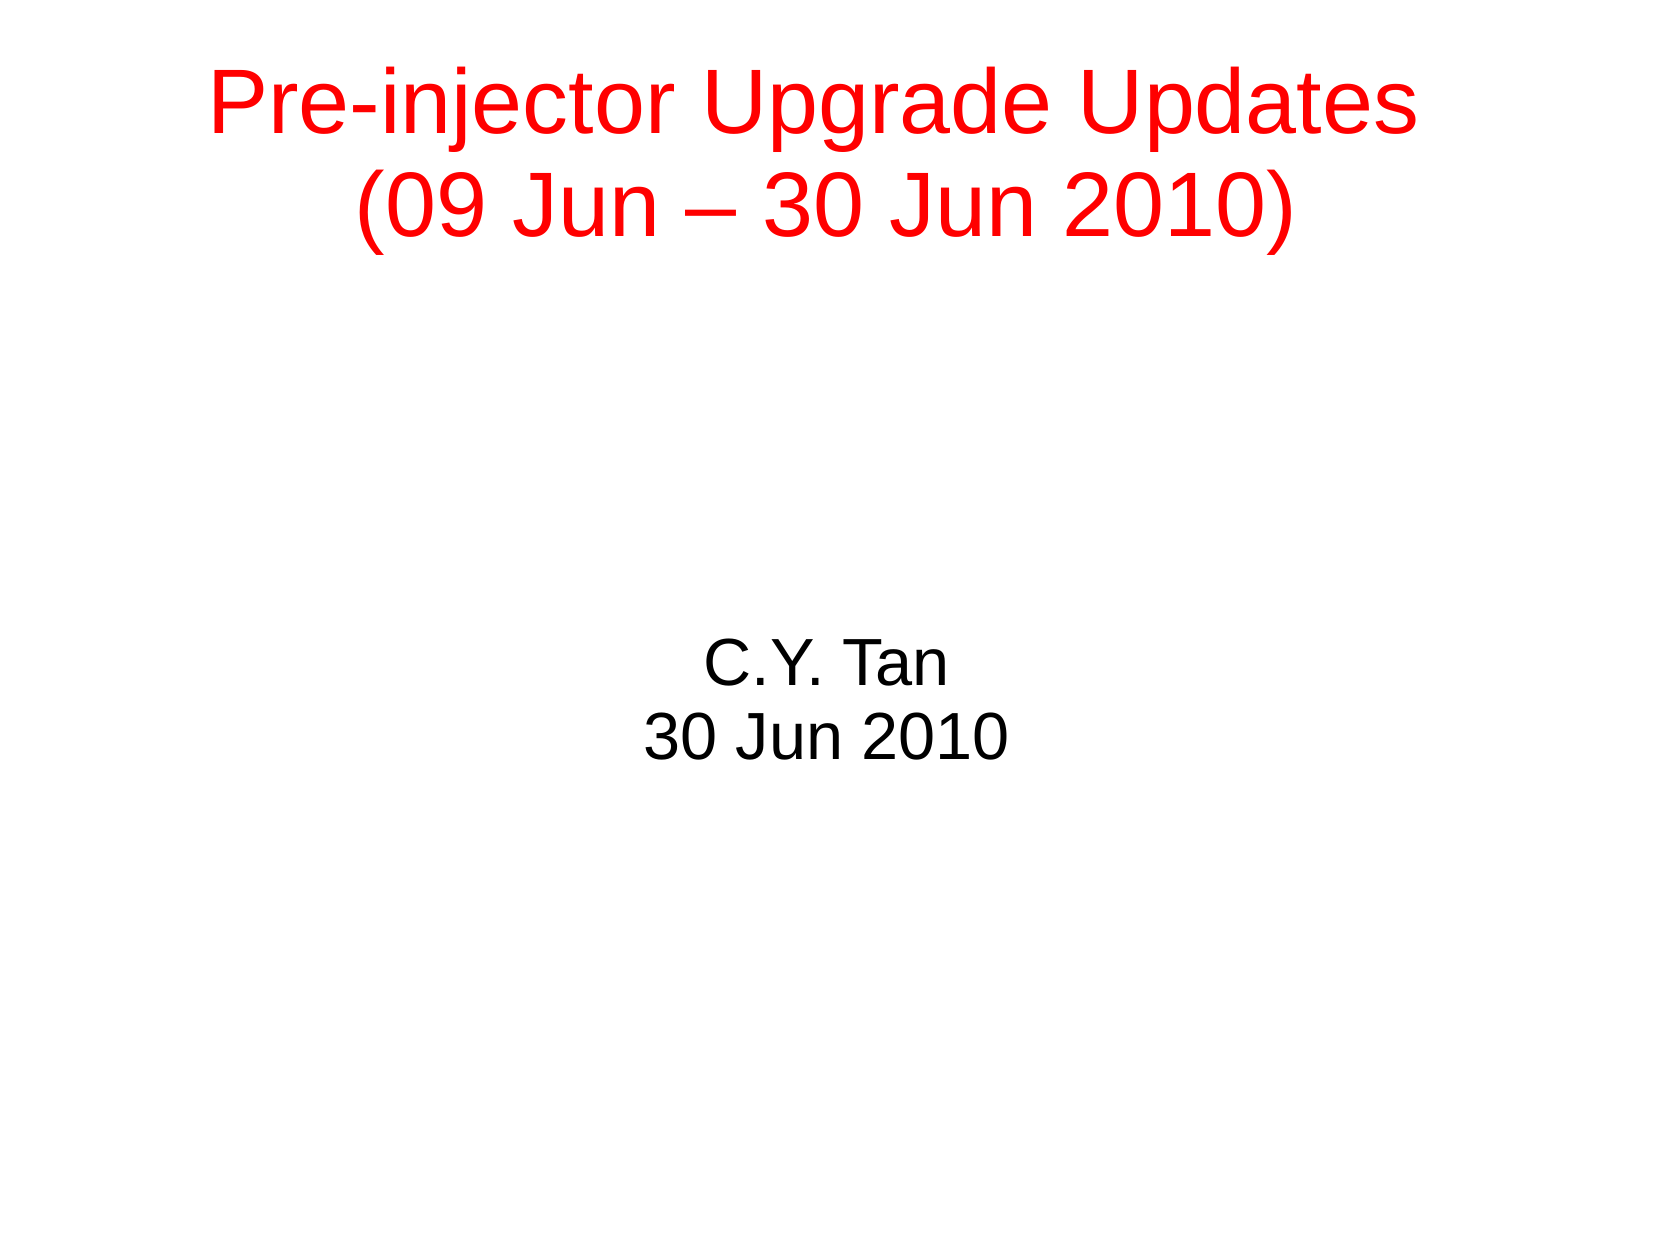

# Pre-injector Upgrade Updates (09 Jun – 30 Jun 2010)
C.Y. Tan
30 Jun 2010